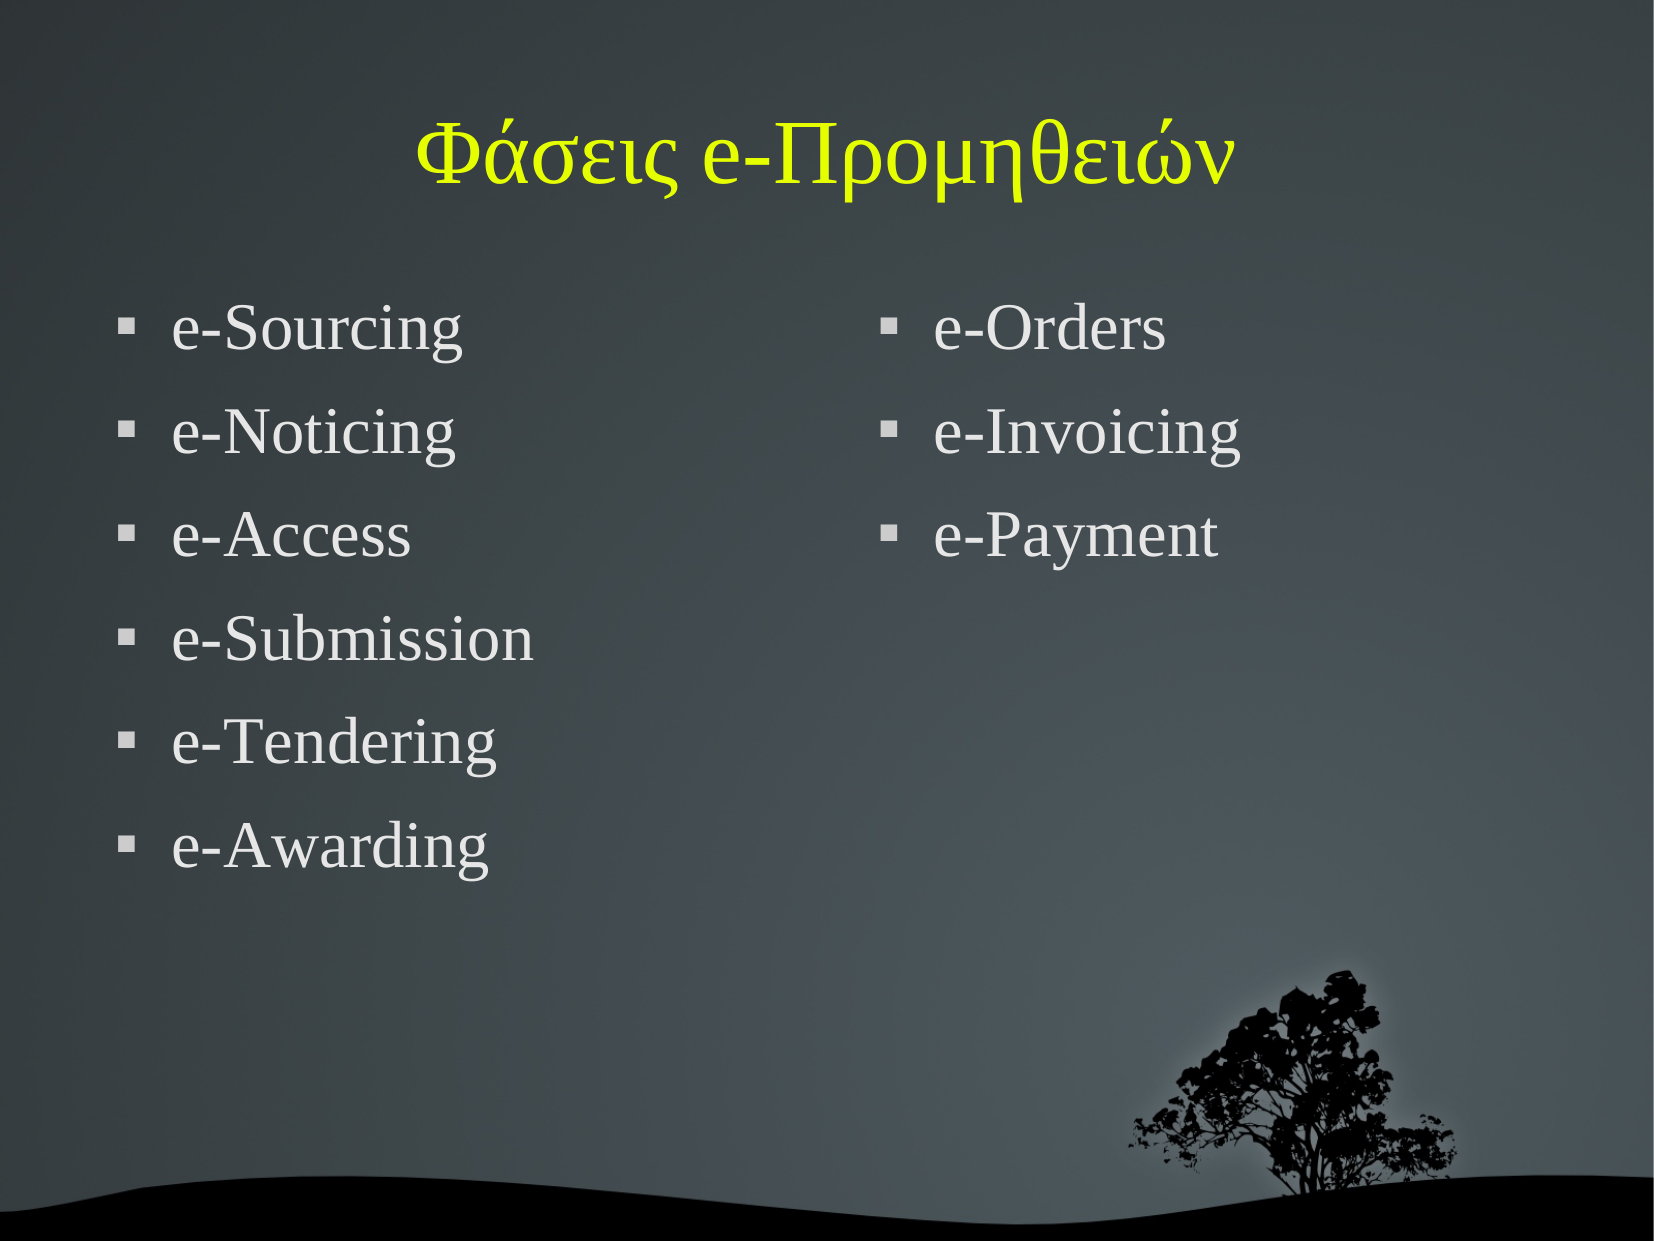

# Φάσεις e-Προμηθειών
e-Sourcing
e-Noticing
e-Access
e-Submission
e-Tendering
e-Awarding
e-Orders
e-Invoicing
e-Payment